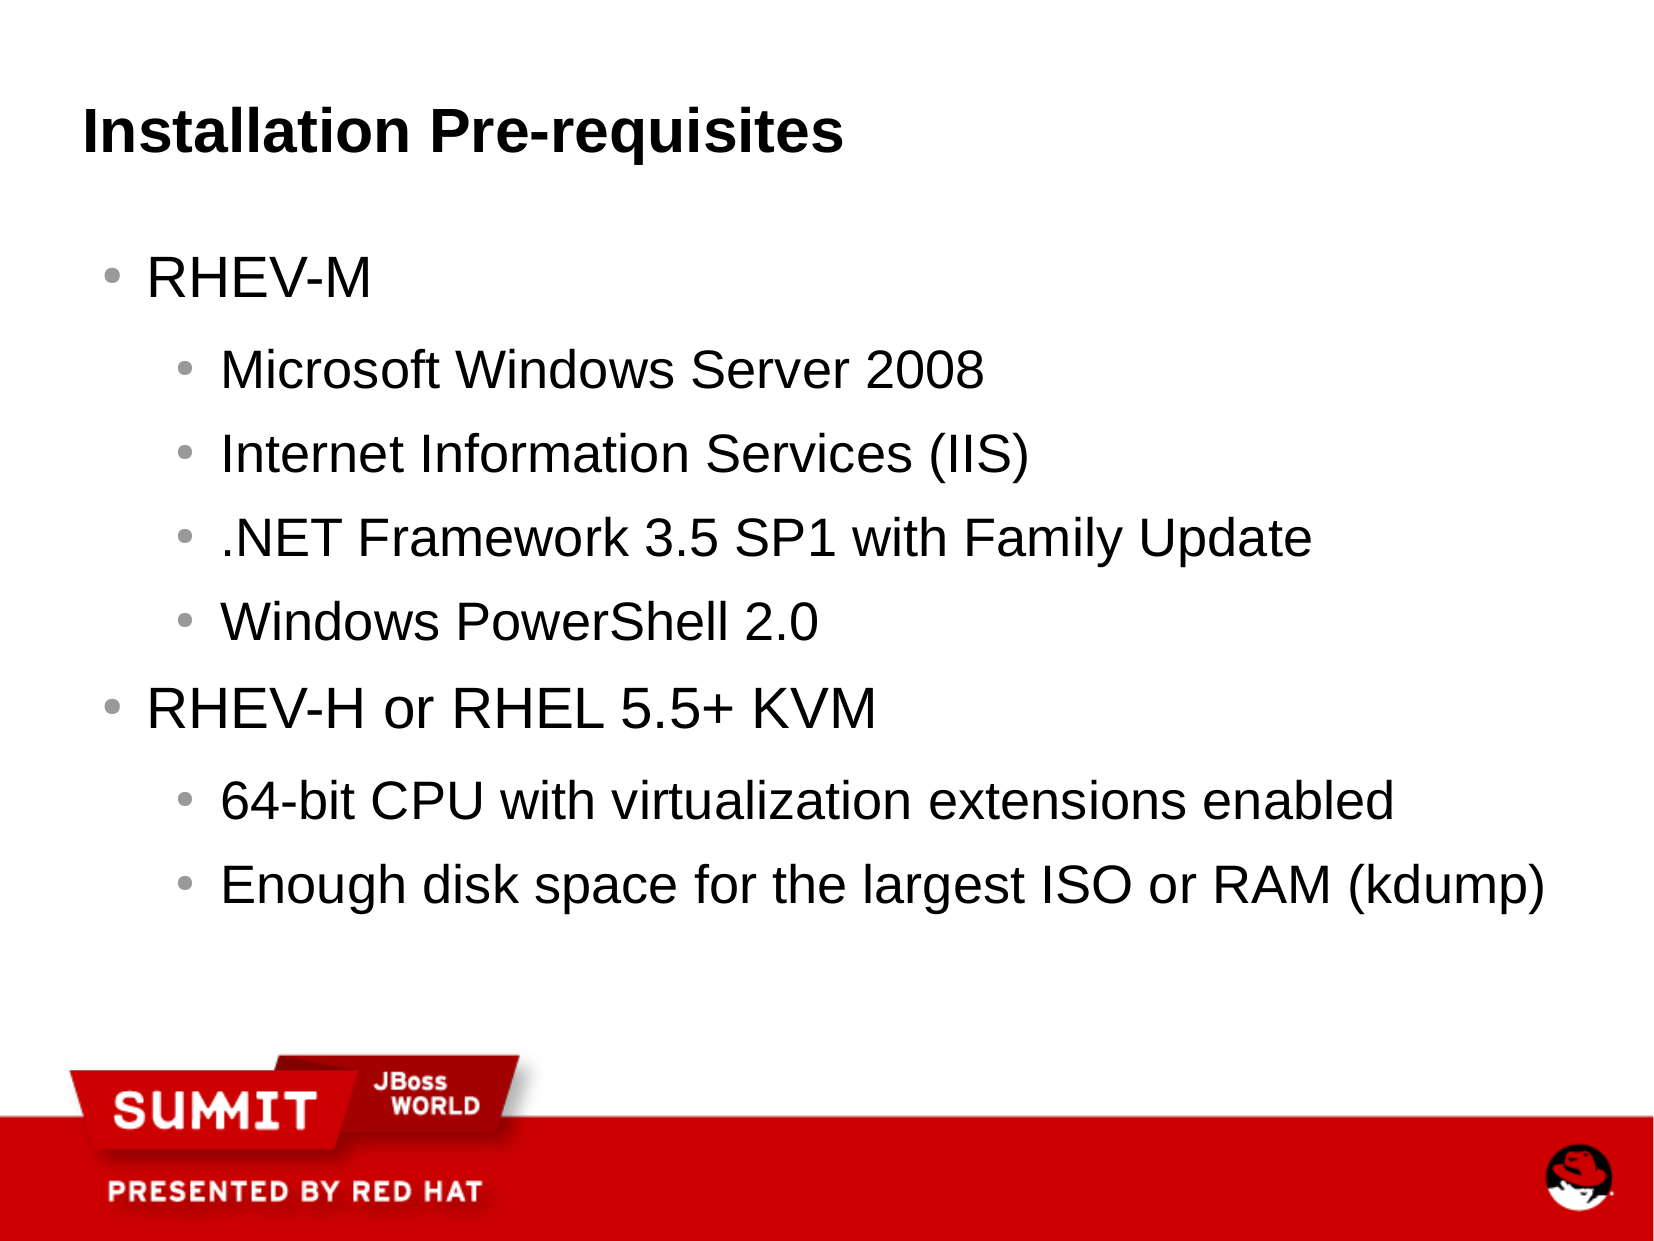

# Installation Pre-requisites
RHEV-M
Microsoft Windows Server 2008
Internet Information Services (IIS)
.NET Framework 3.5 SP1 with Family Update
Windows PowerShell 2.0
RHEV-H or RHEL 5.5+ KVM
64-bit CPU with virtualization extensions enabled
Enough disk space for the largest ISO or RAM (kdump)